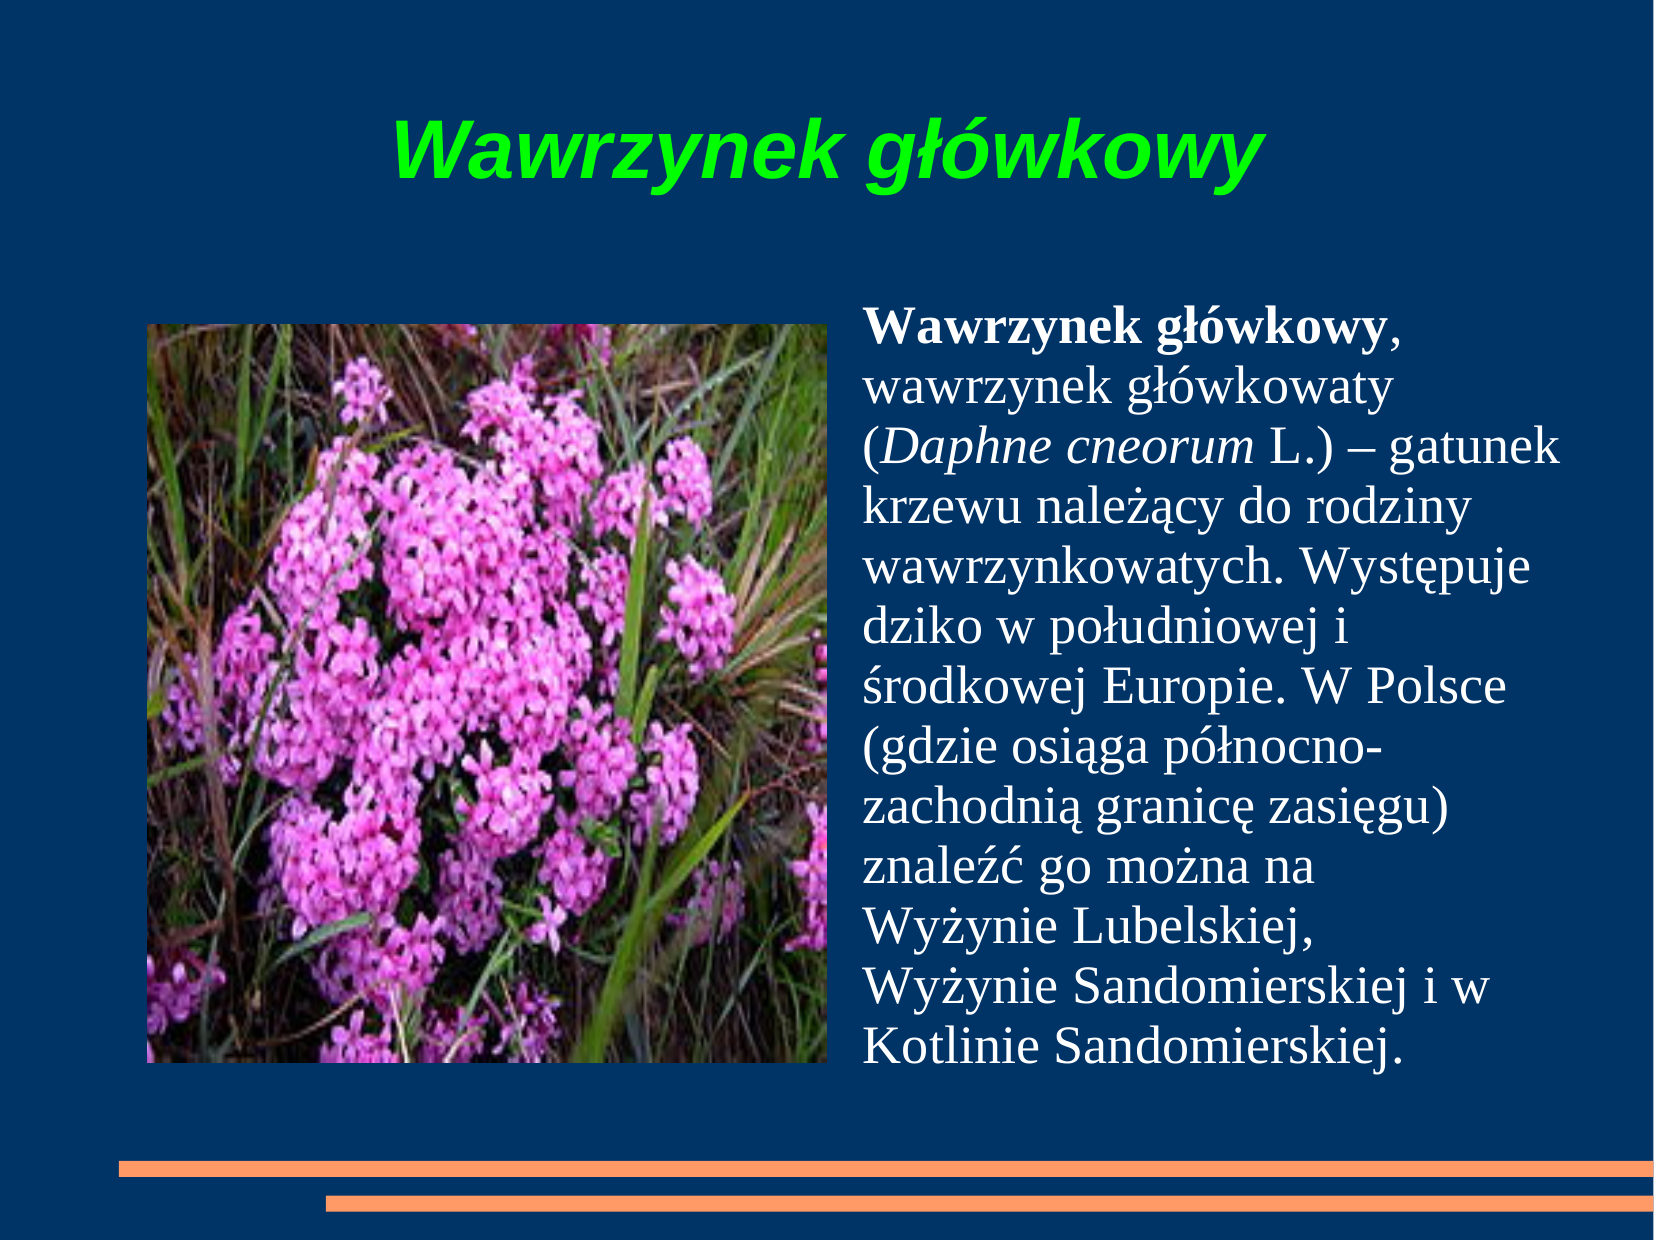

# Wawrzynek główkowy
Wawrzynek główkowy, wawrzynek główkowaty (Daphne cneorum L.) – gatunek krzewu należący do rodziny wawrzynkowatych. Występuje dziko w południowej i środkowej Europie. W Polsce (gdzie osiąga północno-zachodnią granicę zasięgu) znaleźć go można na Wyżynie Lubelskiej, Wyżynie Sandomierskiej i w Kotlinie Sandomierskiej.